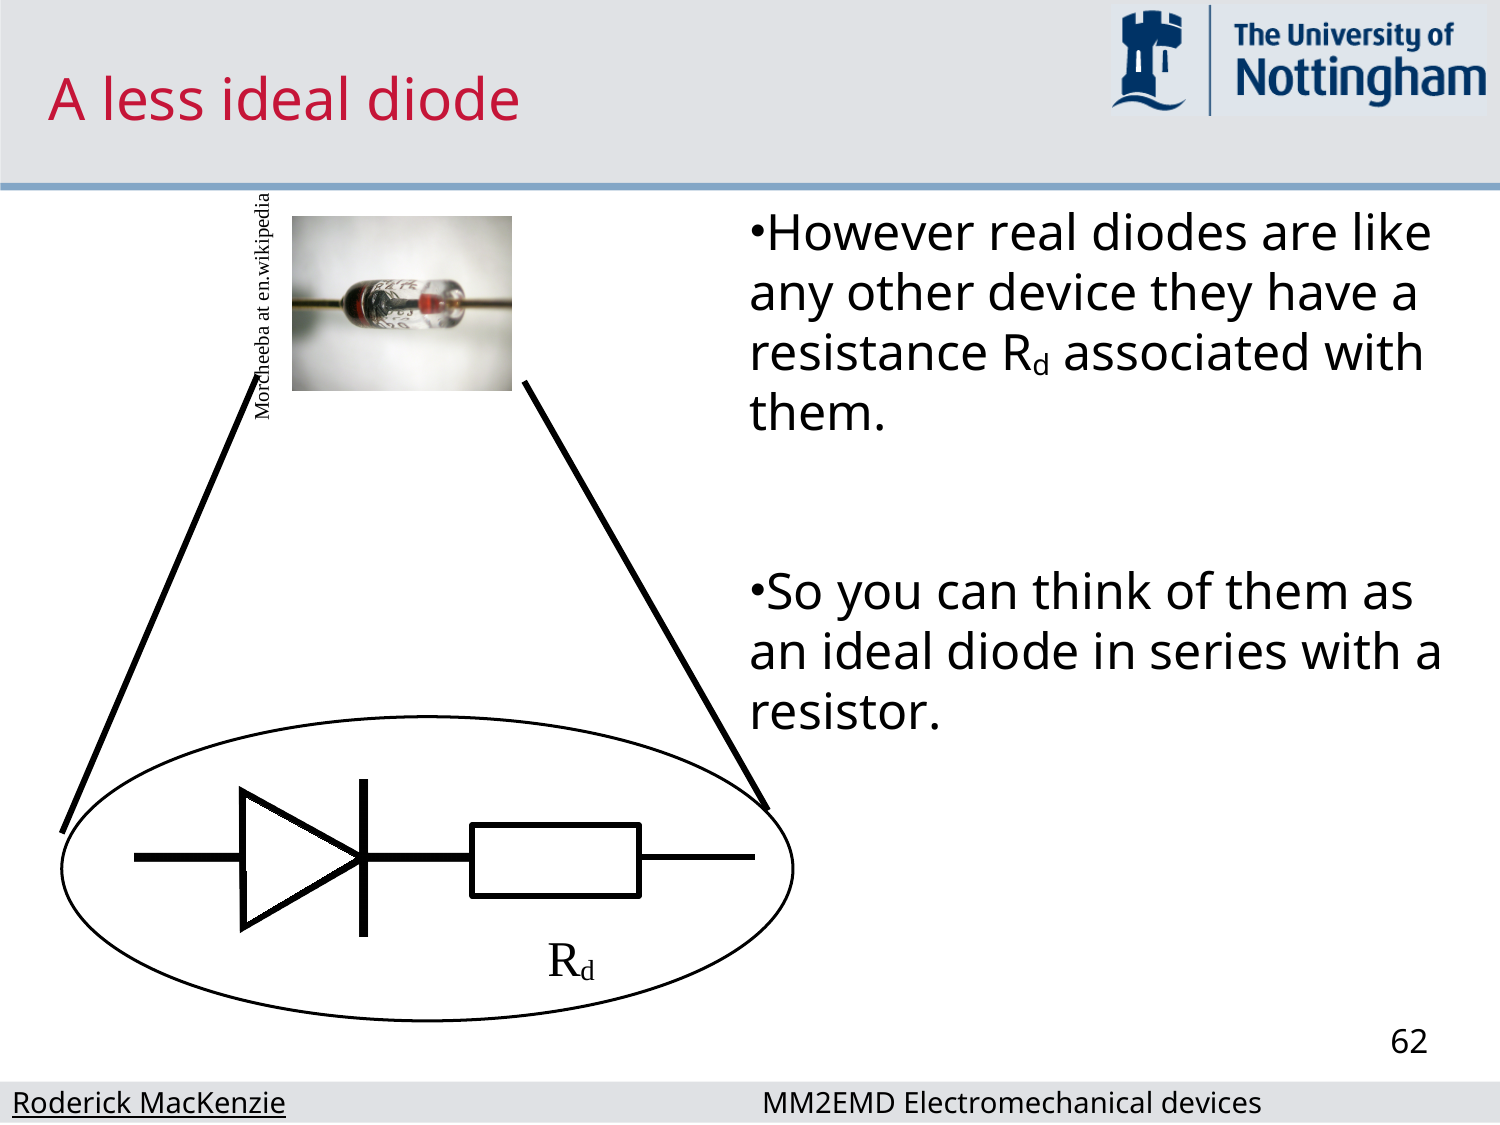

# A less ideal diode
However real diodes are like any other device they have a resistance Rd associated with them.
So you can think of them as an ideal diode in series with a resistor.
Morcheeba at en.wikipedia
Rd